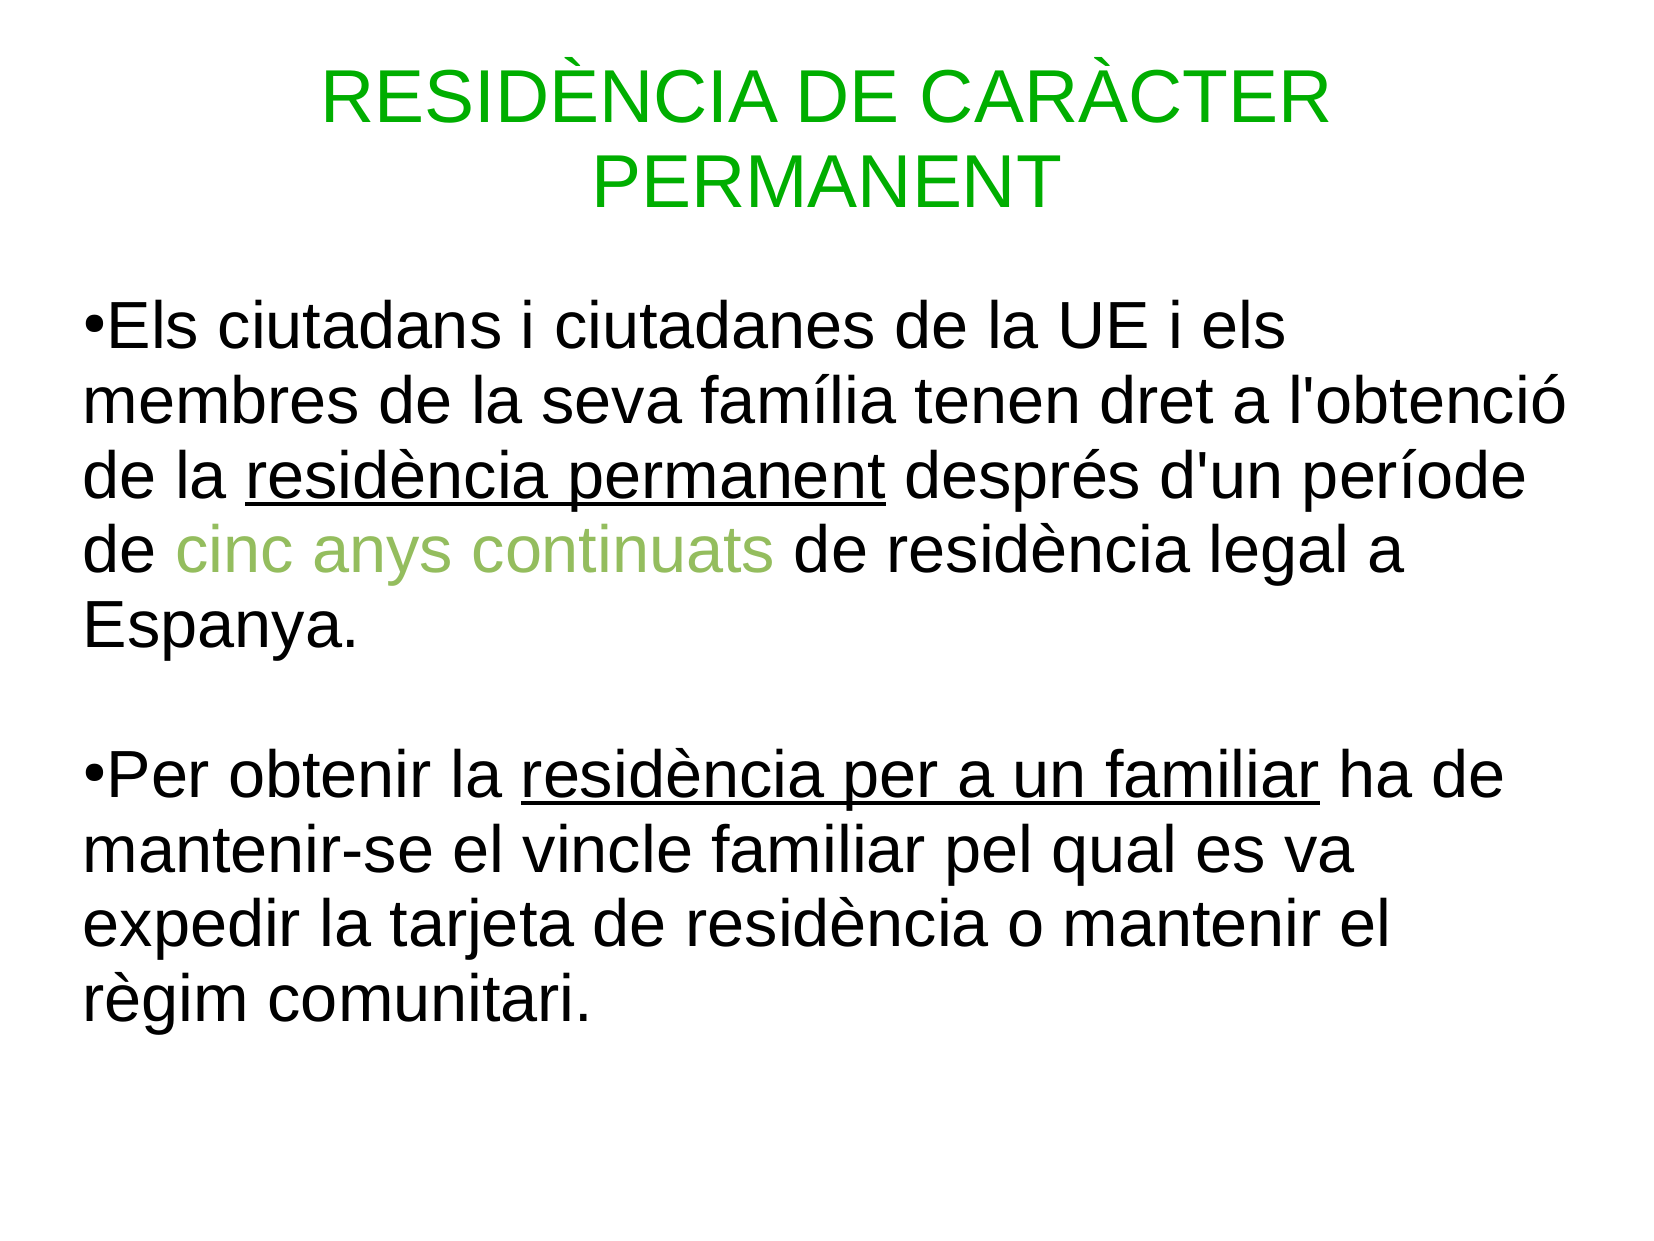

# RESIDÈNCIA DE CARÀCTER PERMANENT
Els ciutadans i ciutadanes de la UE i els membres de la seva família tenen dret a l'obtenció de la residència permanent després d'un període de cinc anys continuats de residència legal a Espanya.
Per obtenir la residència per a un familiar ha de mantenir-se el vincle familiar pel qual es va expedir la tarjeta de residència o mantenir el règim comunitari.